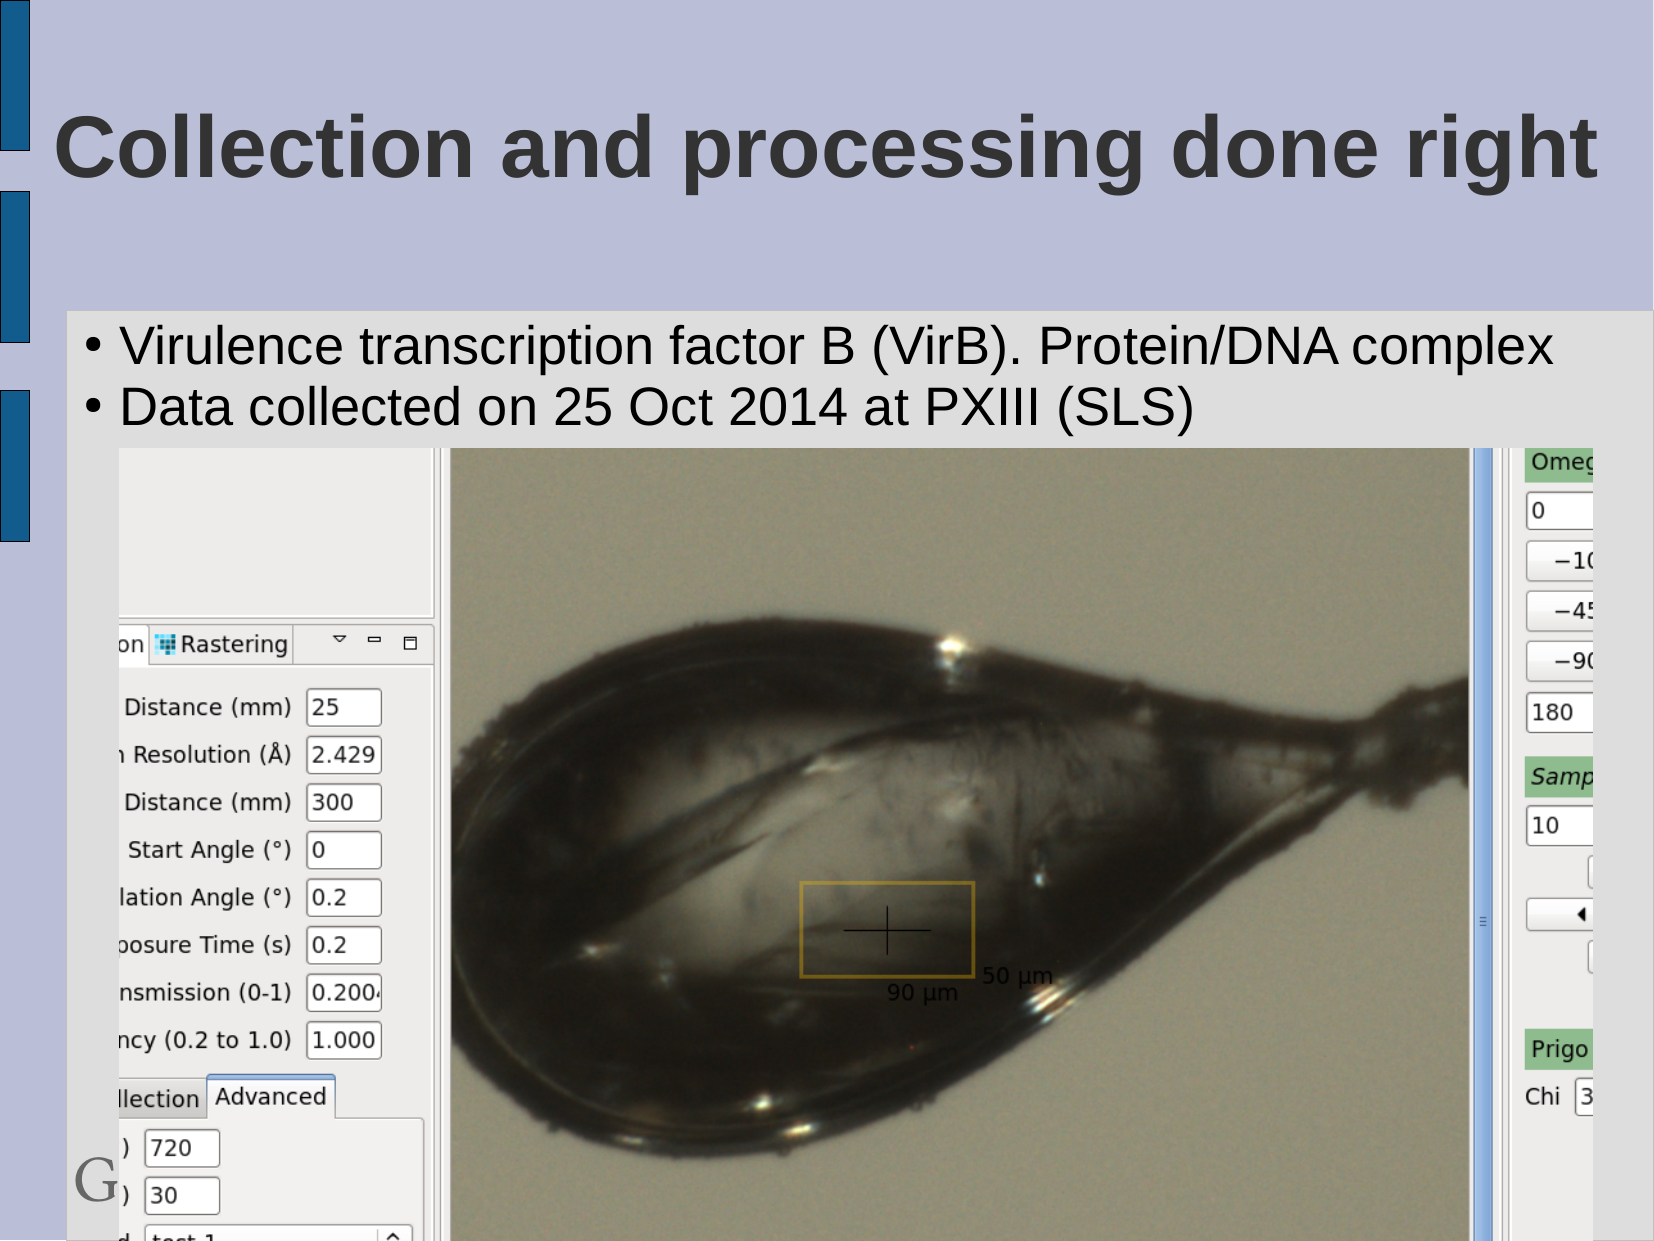

# Collection and processing done right
Virulence transcription factor B (VirB). Protein/DNA complex
Data collected on 25 Oct 2014 at PXIII (SLS)